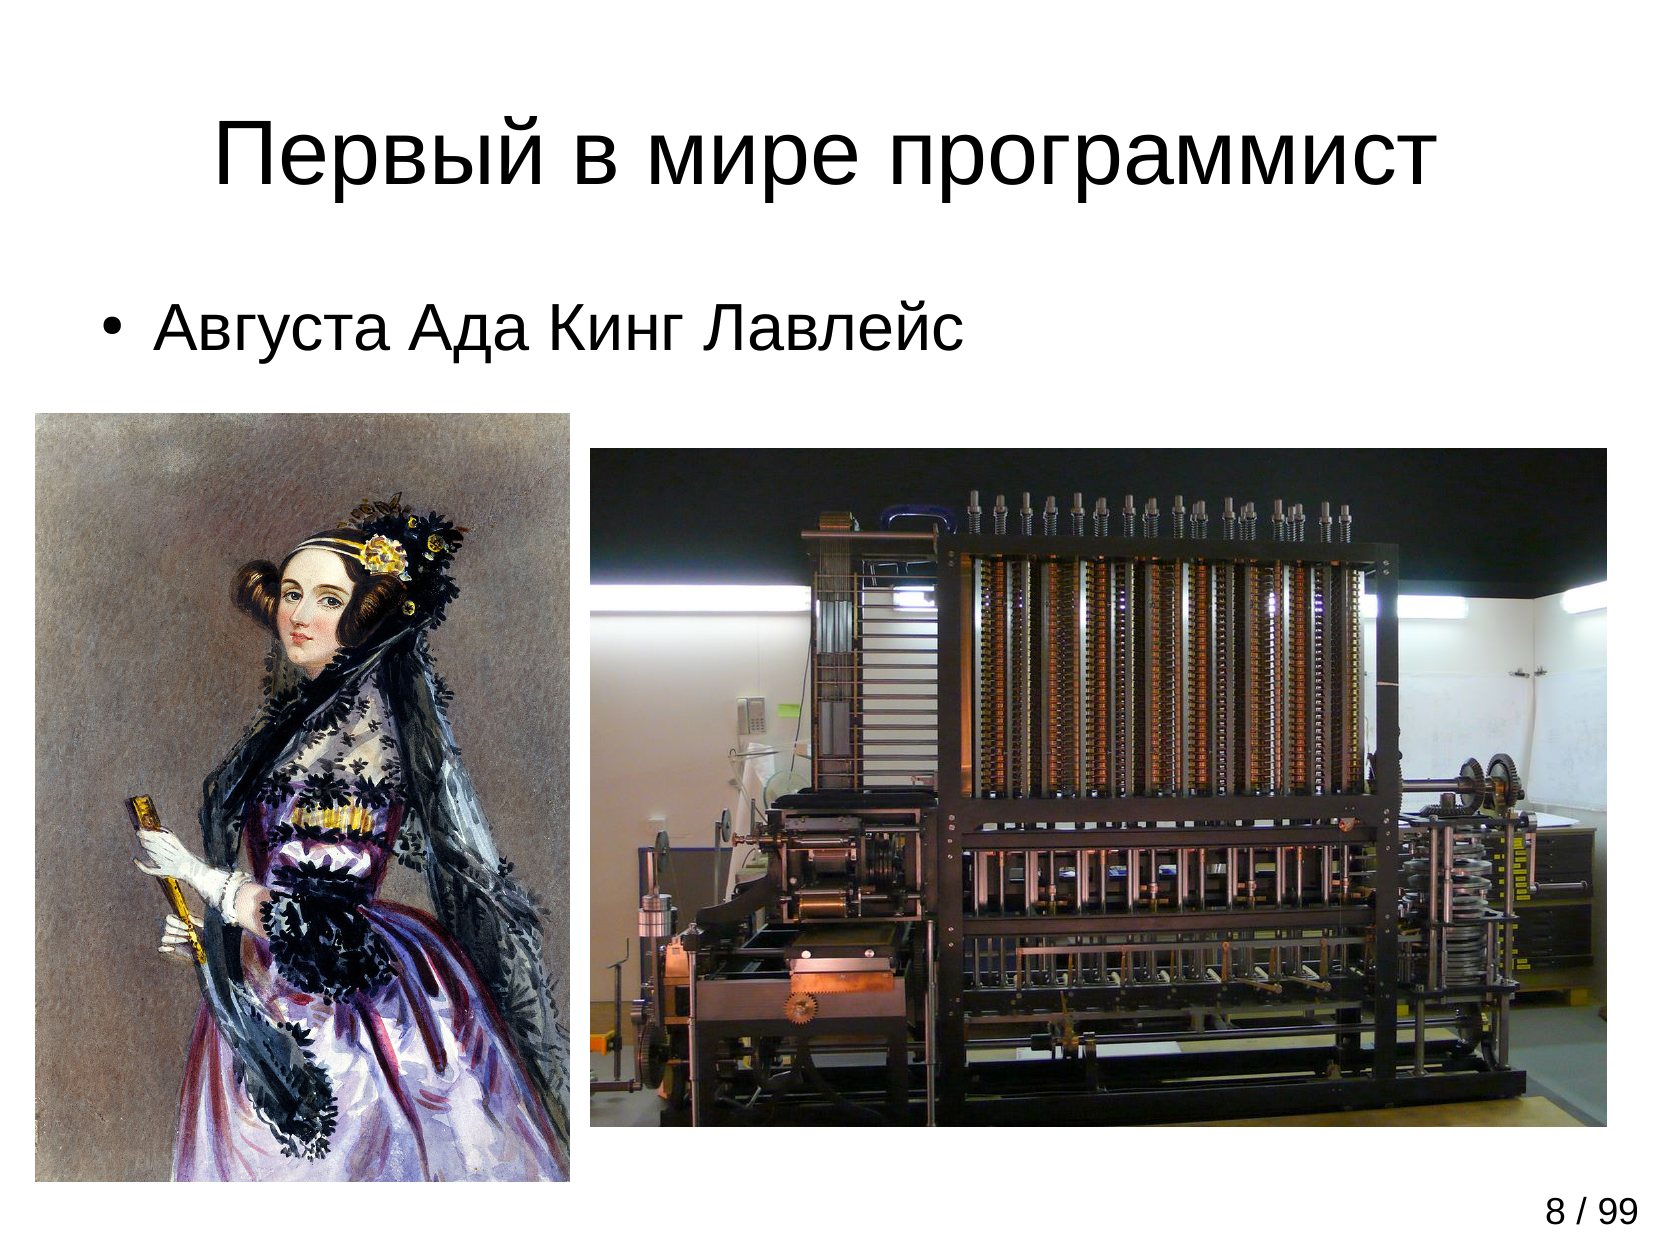

# Первый в мире программист
Августа Ада Кинг Лавлейс